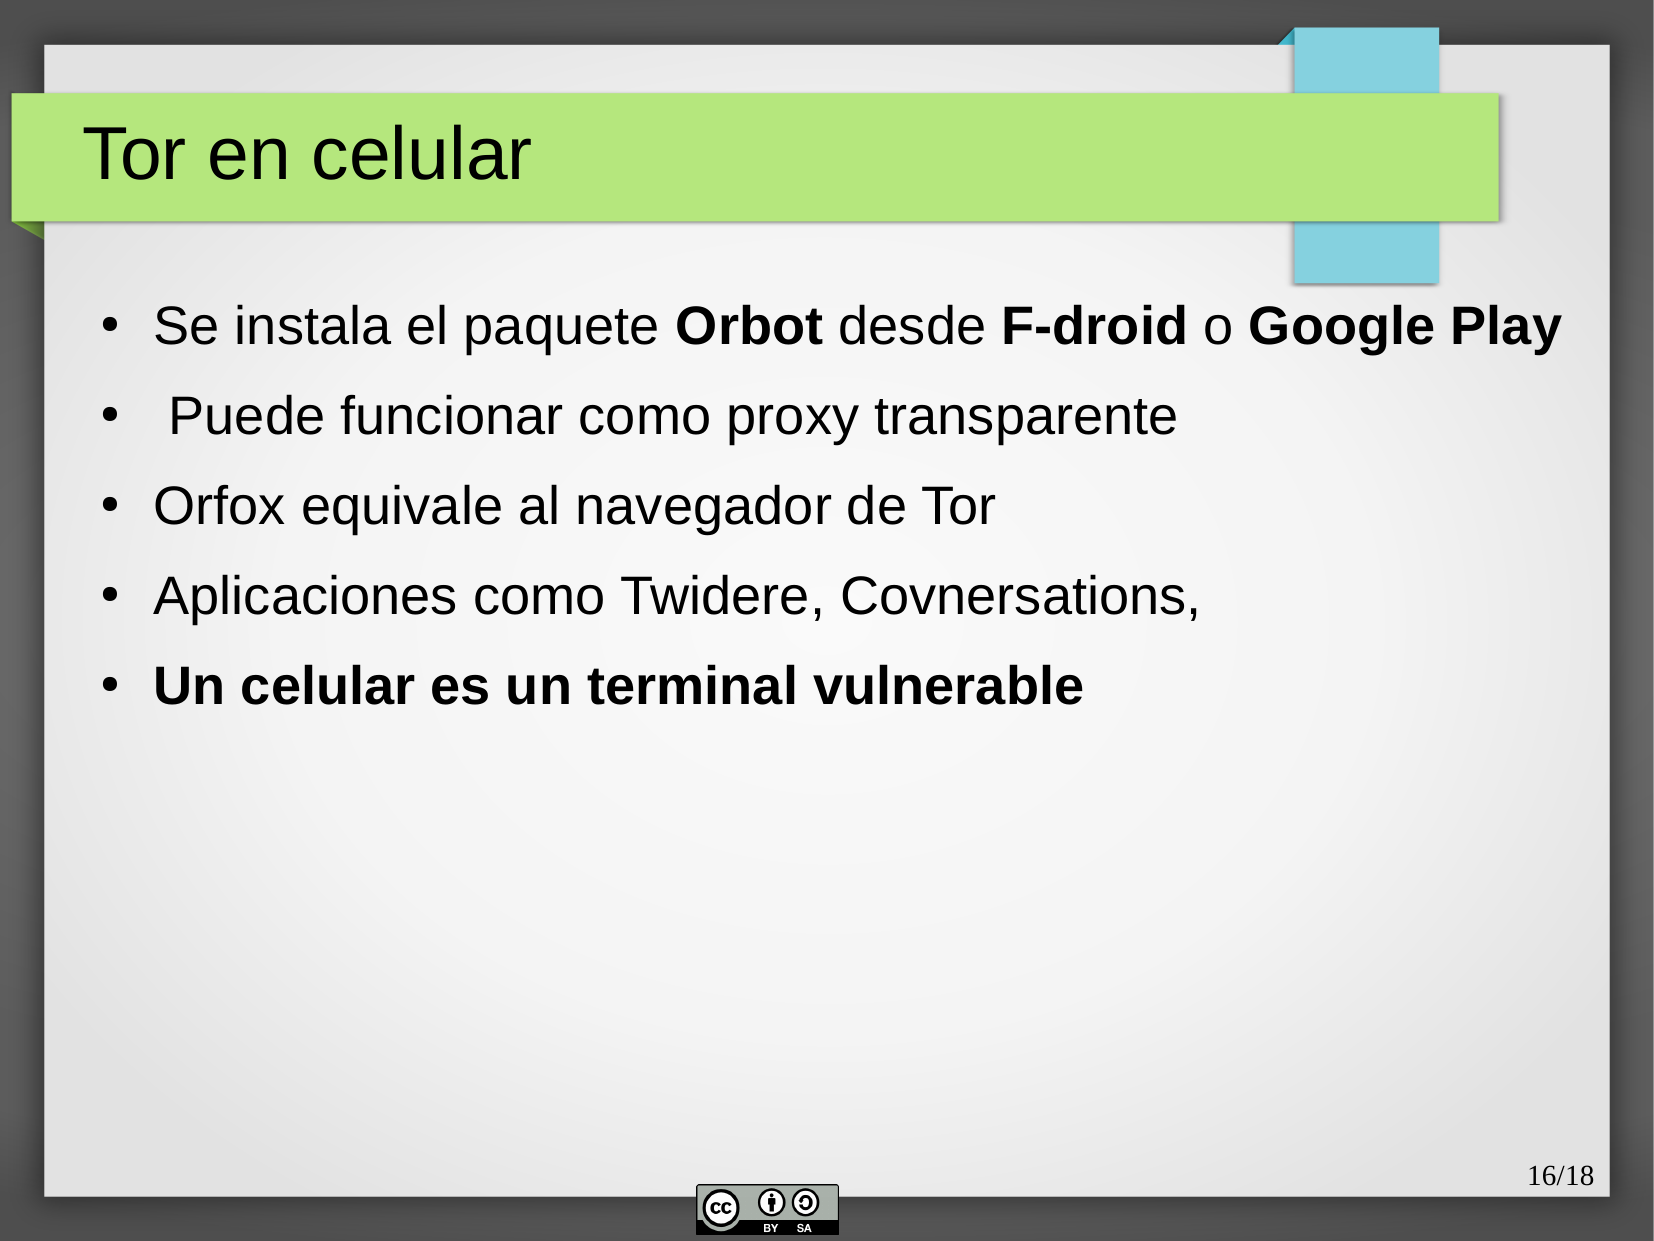

# Tor en celular
Se instala el paquete Orbot desde F-droid o Google Play
 Puede funcionar como proxy transparente
Orfox equivale al navegador de Tor
Aplicaciones como Twidere, Covnersations,
Un celular es un terminal vulnerable
16